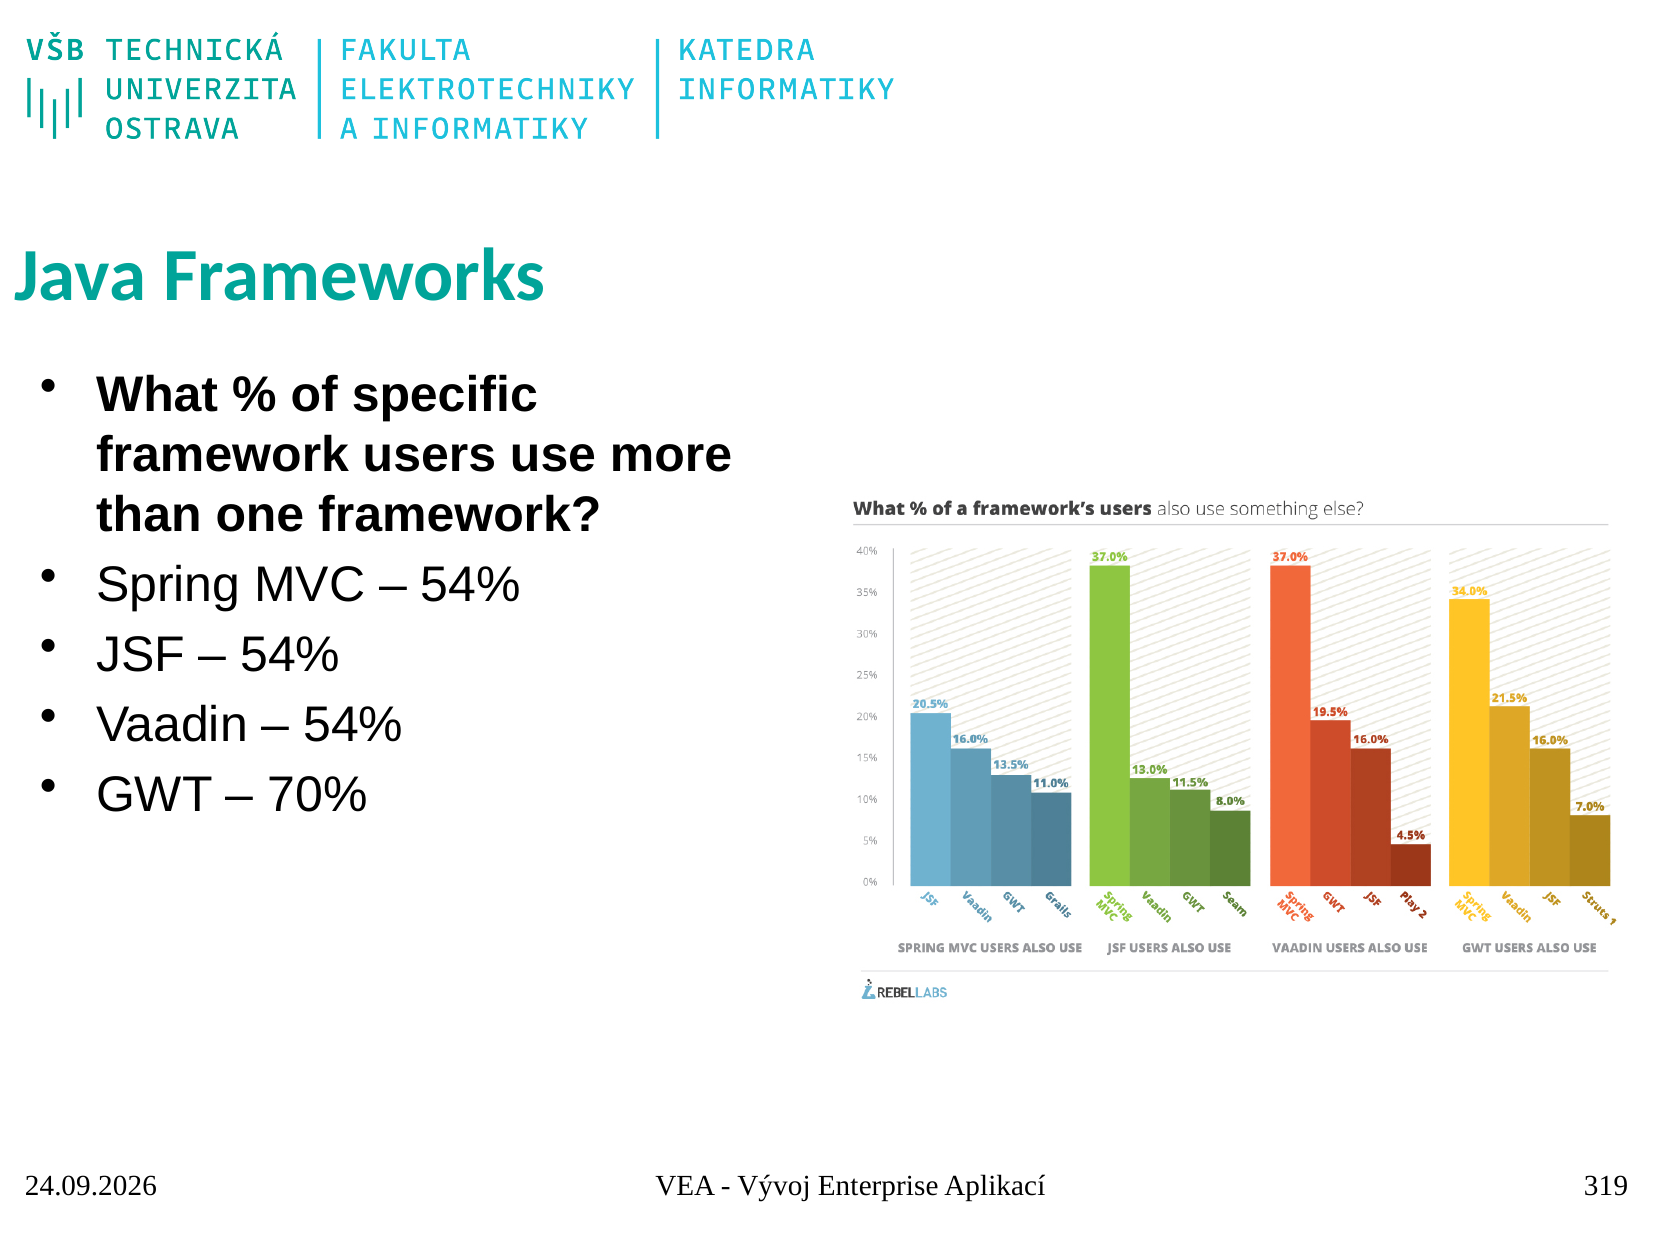

Java Frameworks
# What % of specific framework users use more than one framework?
Spring MVC – 54%
JSF – 54%
Vaadin – 54%
GWT – 70%
VEA - Vývoj Enterprise Aplikací
319